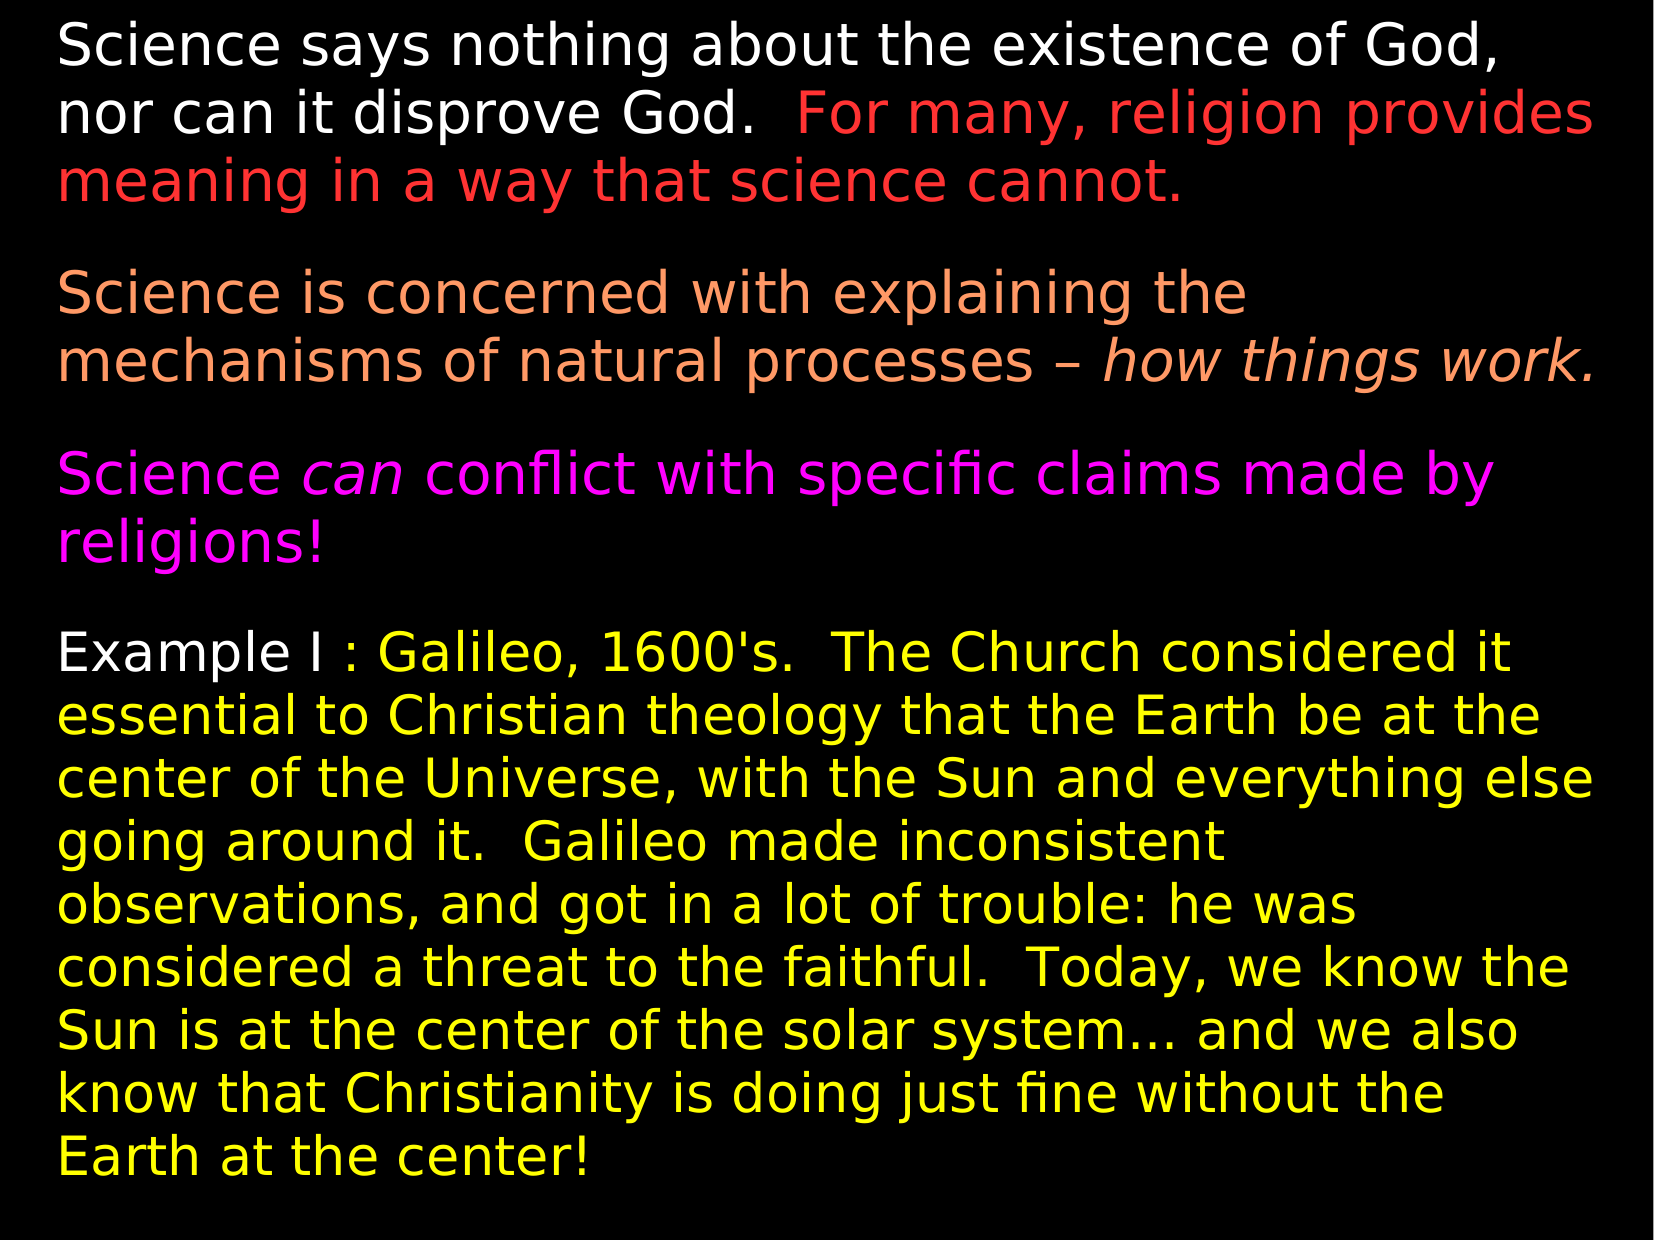

Science says nothing about the existence of God, nor can it disprove God. For many, religion provides meaning in a way that science cannot.
Science is concerned with explaining the mechanisms of natural processes – how things work.
Science can conflict with specific claims made by religions!
Example I : Galileo, 1600's. The Church considered it essential to Christian theology that the Earth be at the center of the Universe, with the Sun and everything else going around it. Galileo made inconsistent observations, and got in a lot of trouble: he was considered a threat to the faithful. Today, we know the Sun is at the center of the solar system... and we also know that Christianity is doing just fine without the Earth at the center!